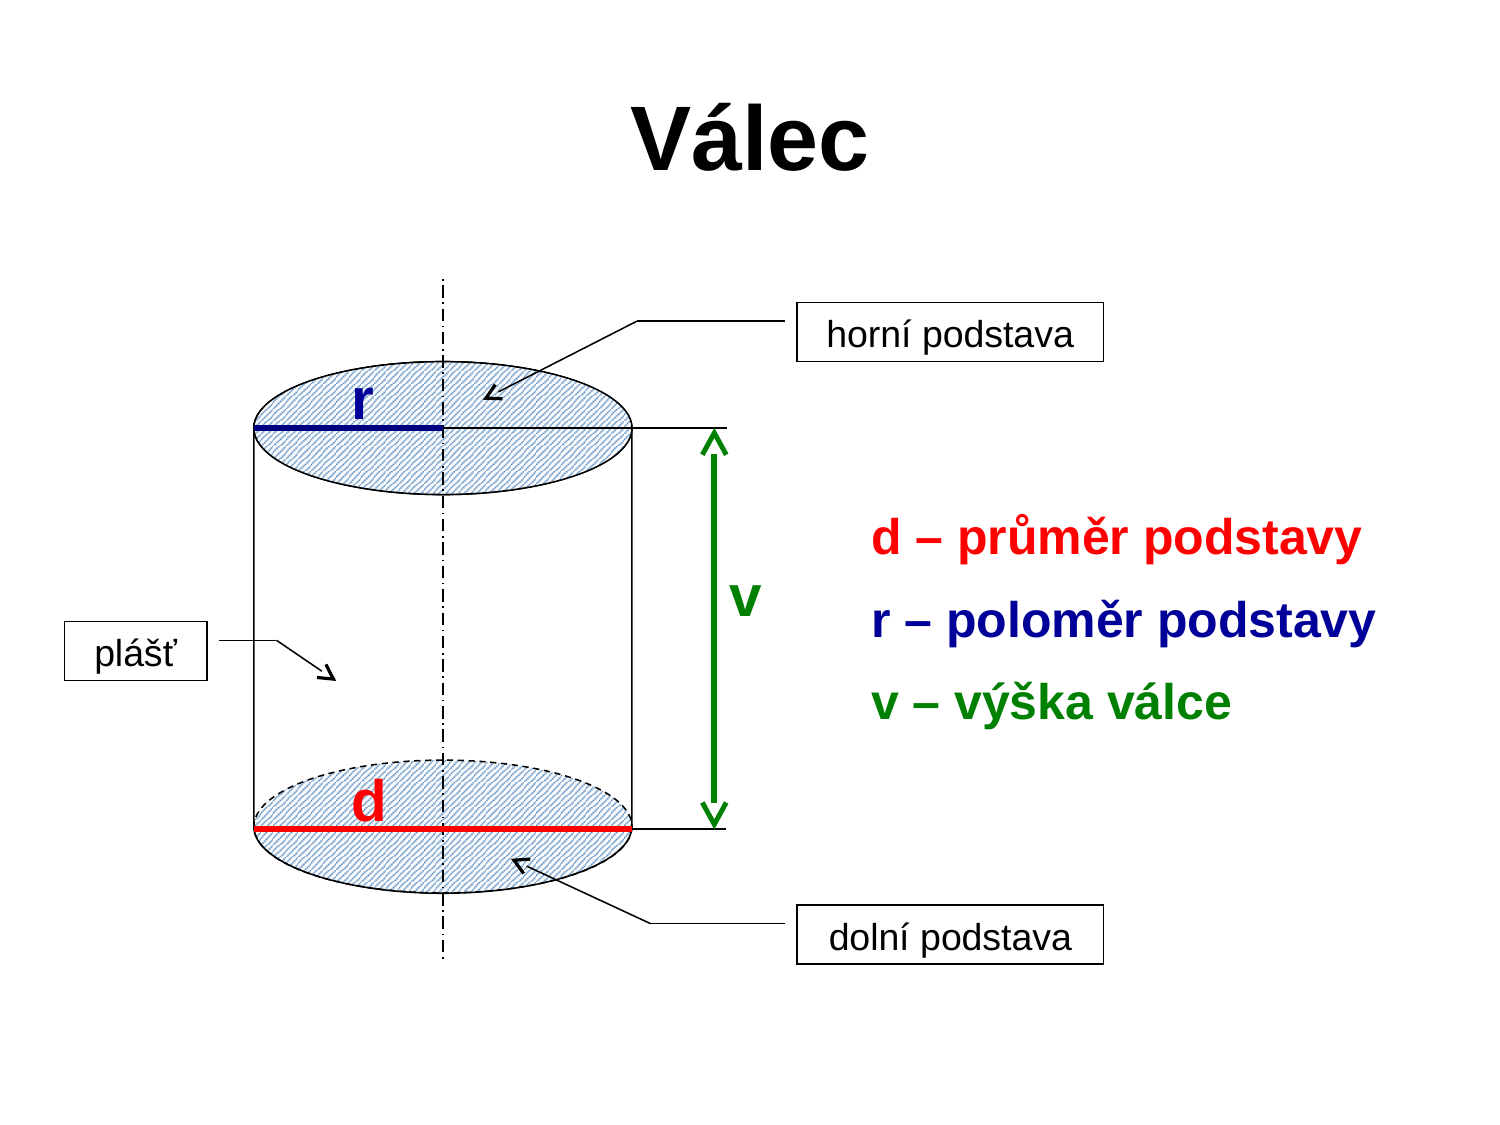

# Válec
horní podstava
r
d – průměr podstavy
v
r – poloměr podstavy
plášť
v – výška válce
d
dolní podstava